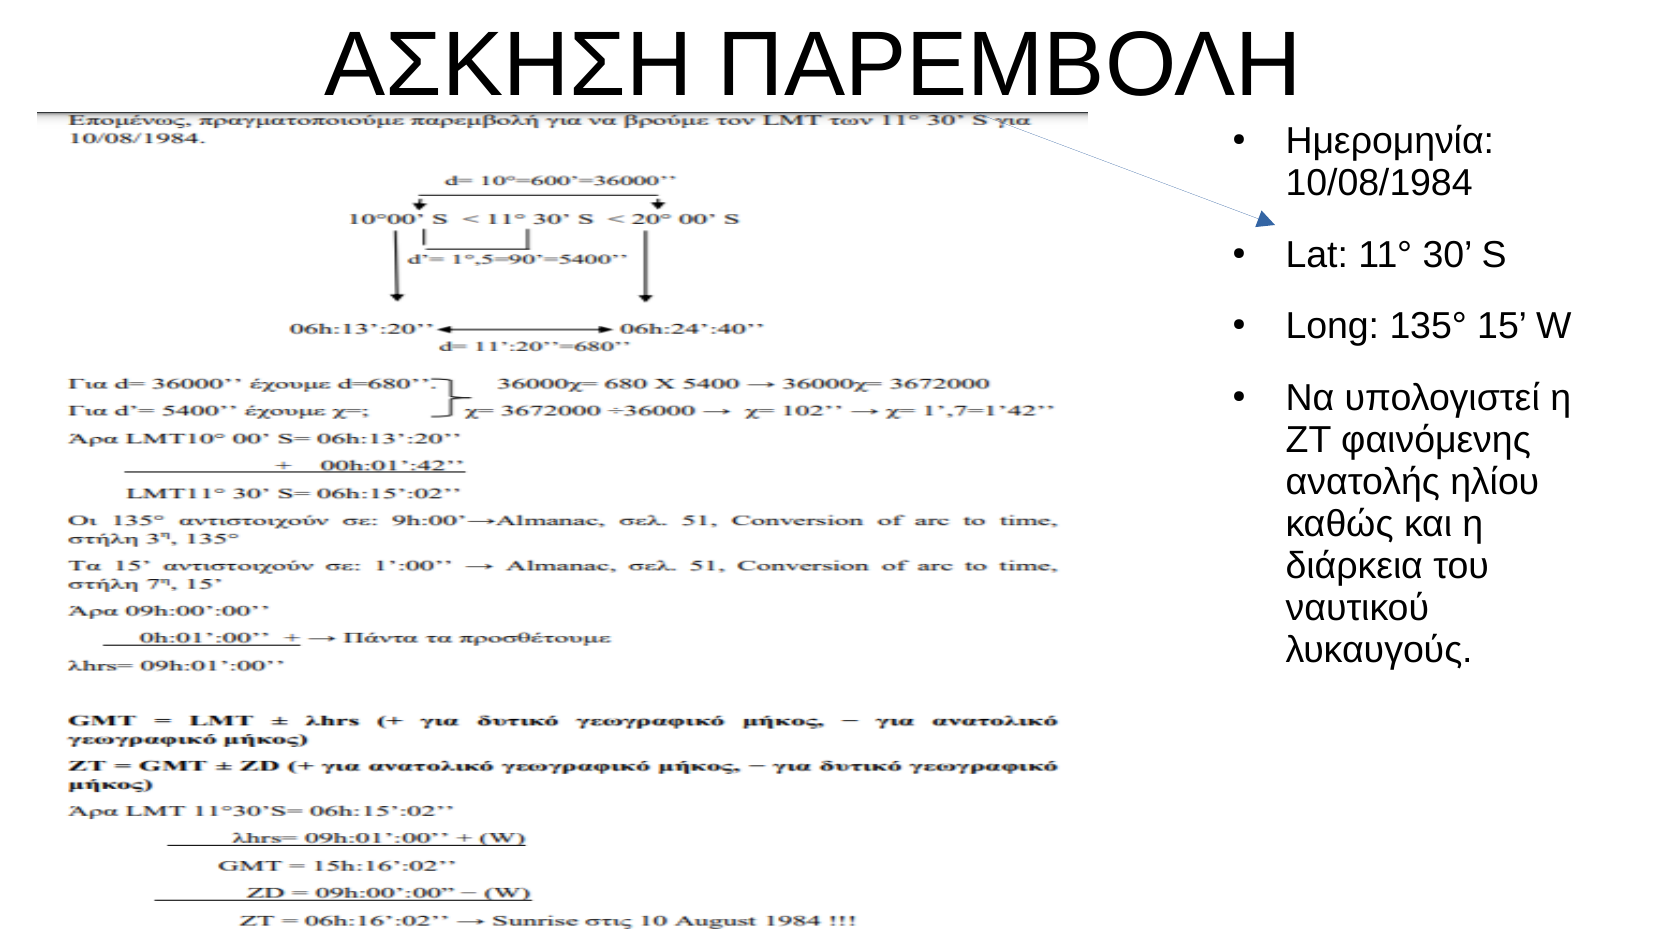

# ΑΣΚΗΣΗ ΠΑΡΕΜΒΟΛΗ
Ημερομηνία: 10/08/1984
Lat: 11° 30’ S
Long: 135° 15’ W
Να υπολογιστεί η ΖΤ φαινόμενης ανατολής ηλίου καθώς και η διάρκεια του ναυτικού λυκαυγούς.
Ημερομηνία: 10/08/1984 Lat: 11° 30’ S Long: 135° 15’ W